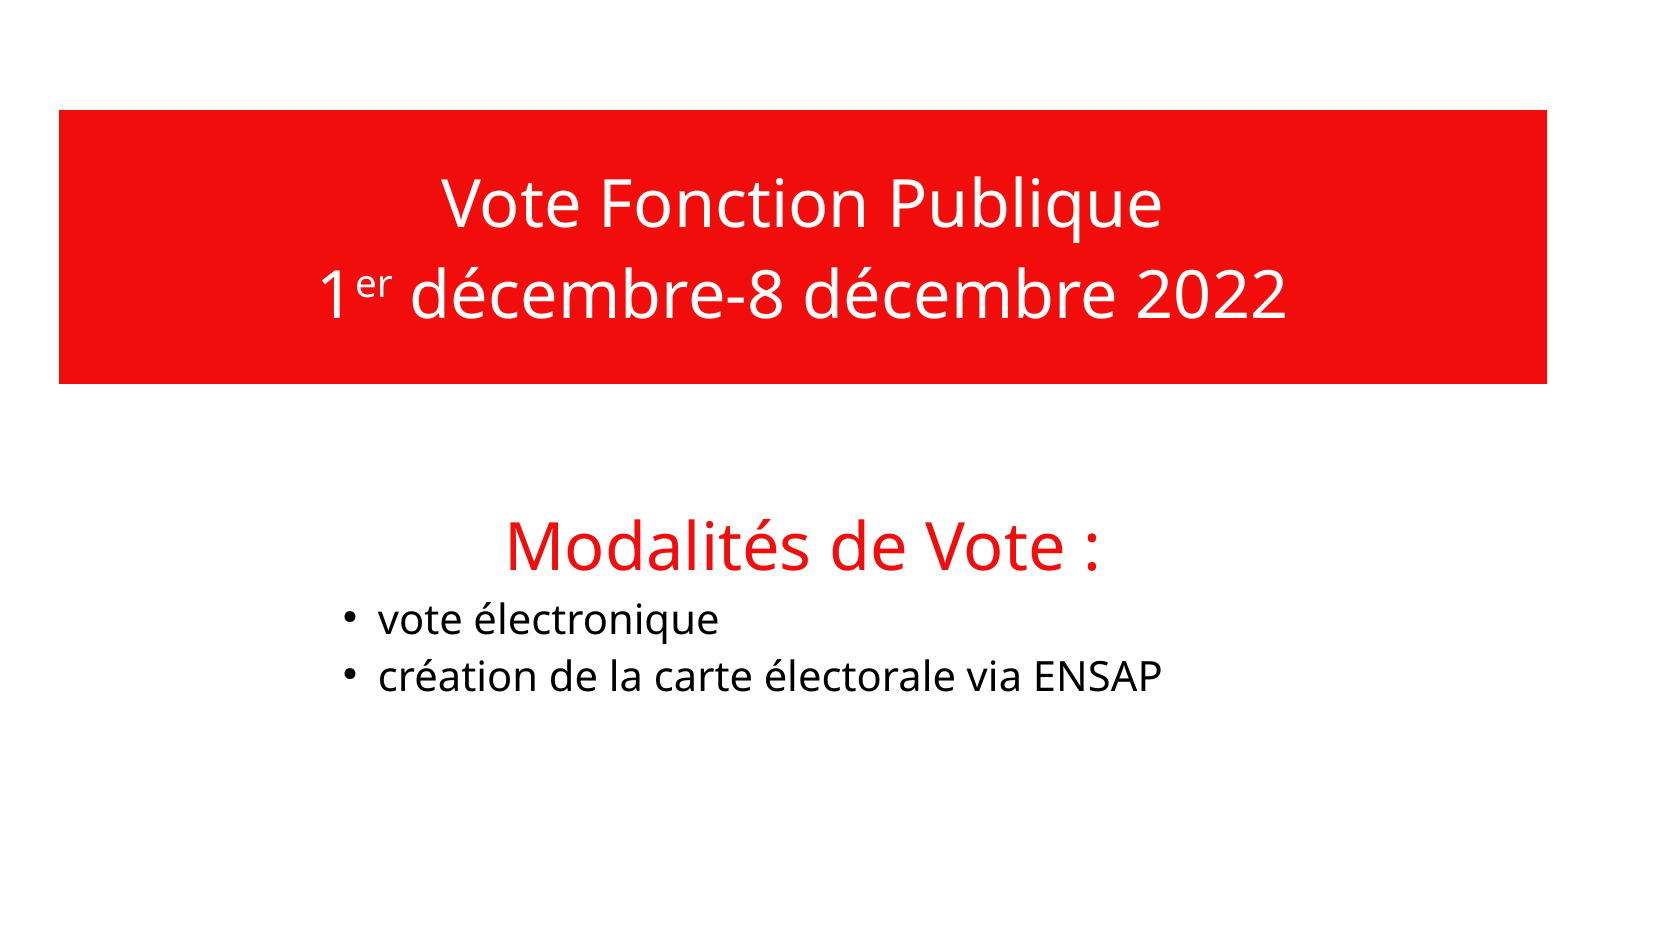

# Vote Fonction Publique
1er décembre-8 décembre 2022
Modalités de Vote :
vote électronique
création de la carte électorale via ENSAP